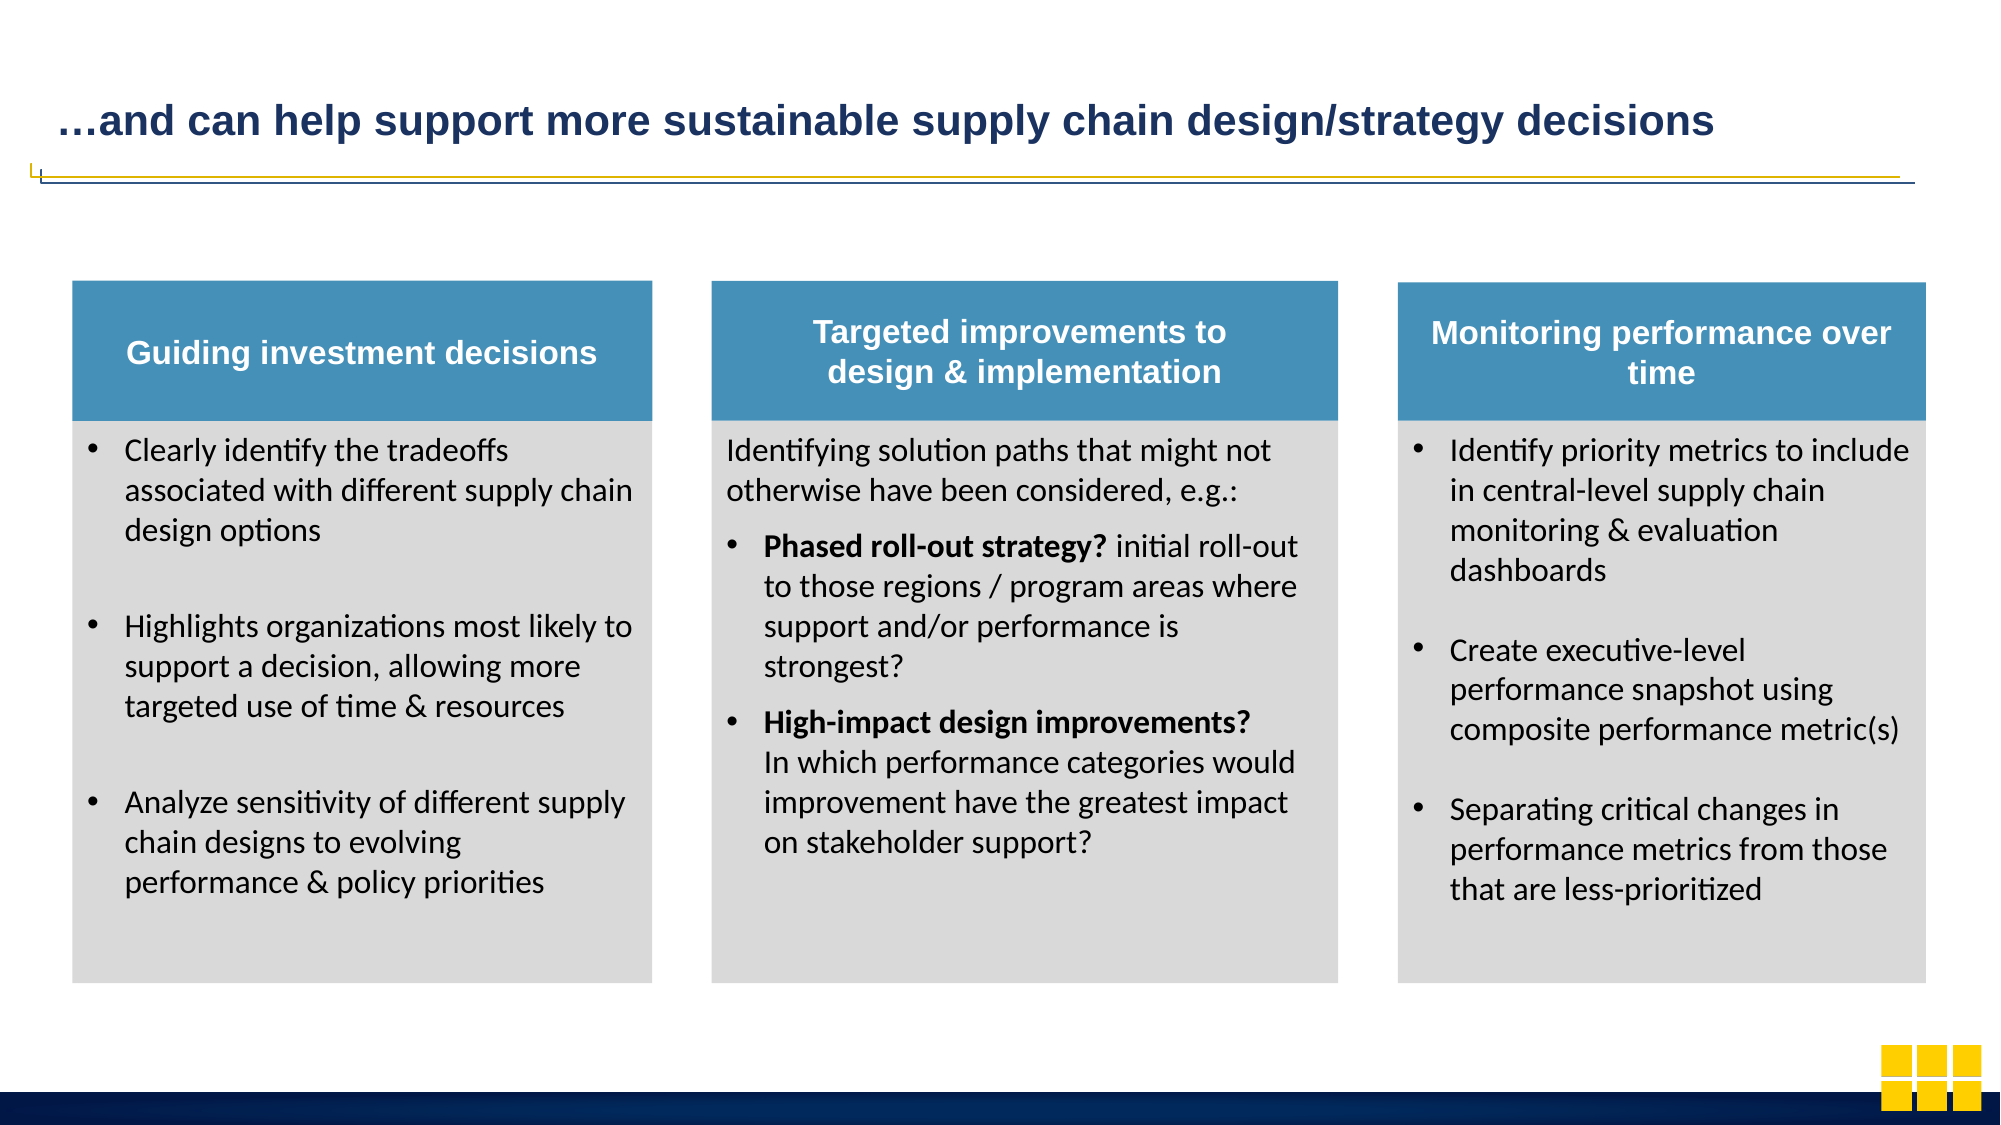

# …and can help support more sustainable supply chain design/strategy decisions
Guiding investment decisions
Targeted improvements to
design & implementation
Monitoring performance over time
Identifying solution paths that might not otherwise have been considered, e.g.:
Phased roll-out strategy? initial roll-out to those regions / program areas where support and/or performance is strongest?
High-impact design improvements?
In which performance categories would improvement have the greatest impact on stakeholder support?
Clearly identify the tradeoffs associated with different supply chain design options
Highlights organizations most likely to support a decision, allowing more targeted use of time & resources
Analyze sensitivity of different supply chain designs to evolving performance & policy priorities
Identify priority metrics to include in central-level supply chain monitoring & evaluation dashboards
Create executive-level performance snapshot using composite performance metric(s)
Separating critical changes in performance metrics from those that are less-prioritized